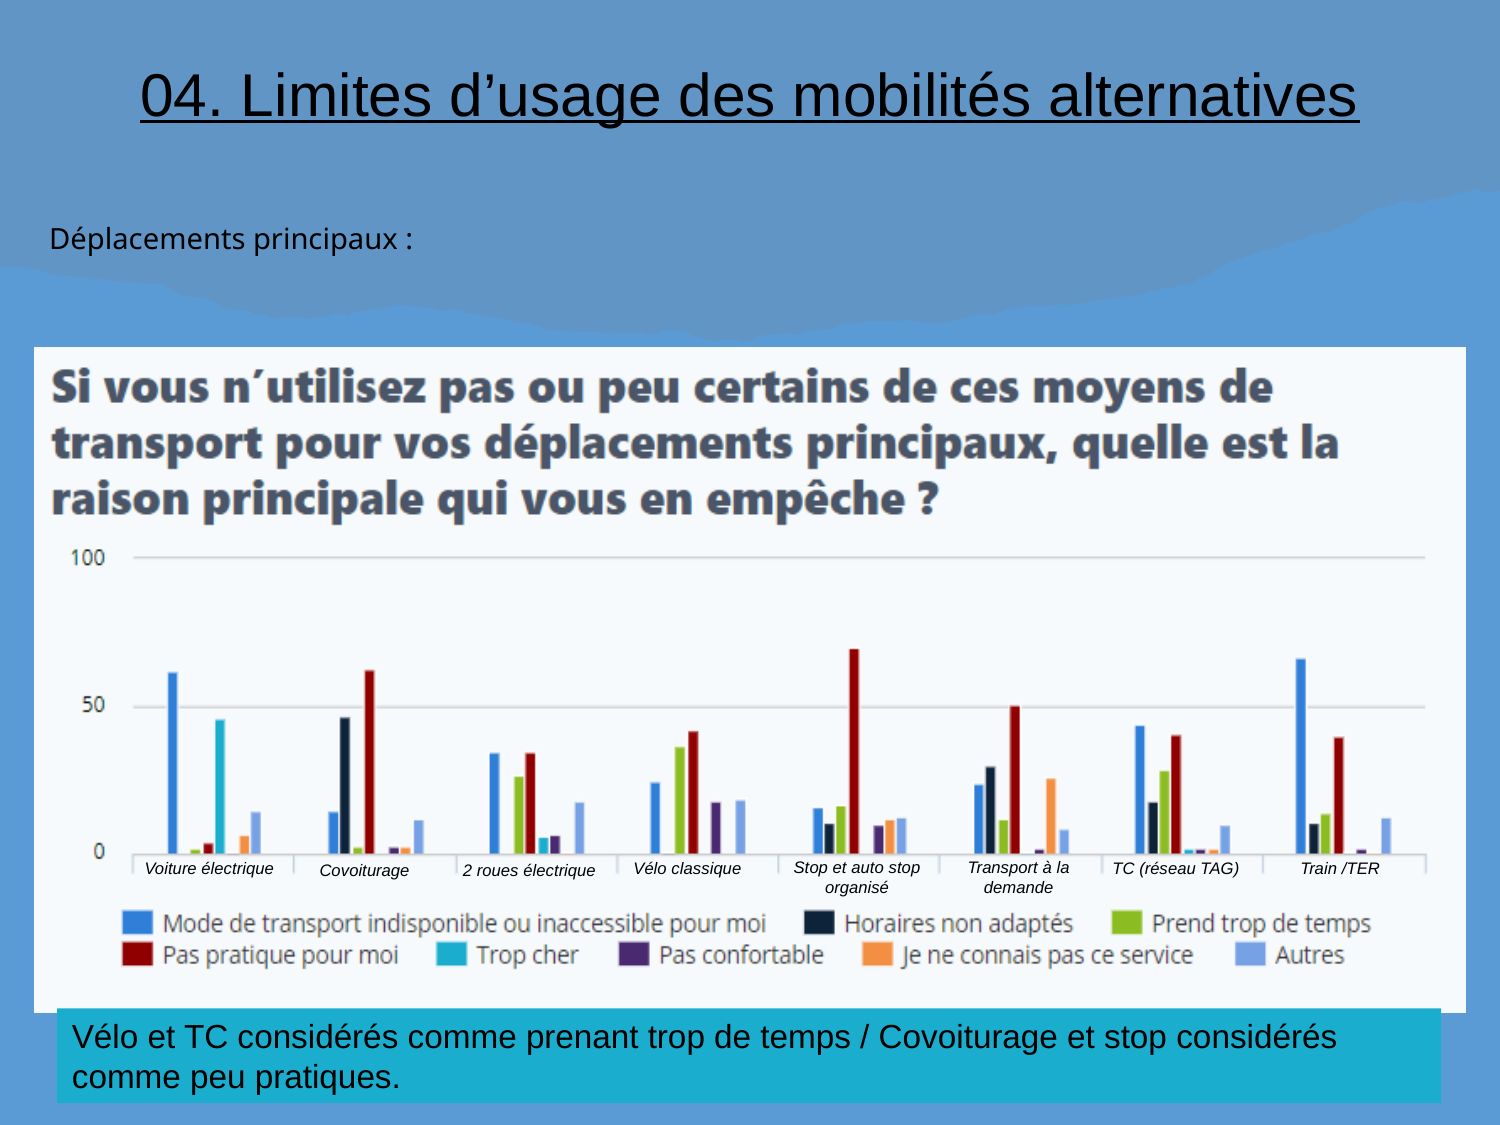

04. Limites d’usage des mobilités alternatives
Déplacements principaux :
Transport à la demande
Stop et auto stop organisé
Voiture électrique
Vélo classique
TC (réseau TAG)
Train /TER
Covoiturage
2 roues électrique
Vélo et TC considérés comme prenant trop de temps / Covoiturage et stop considérés comme peu pratiques.